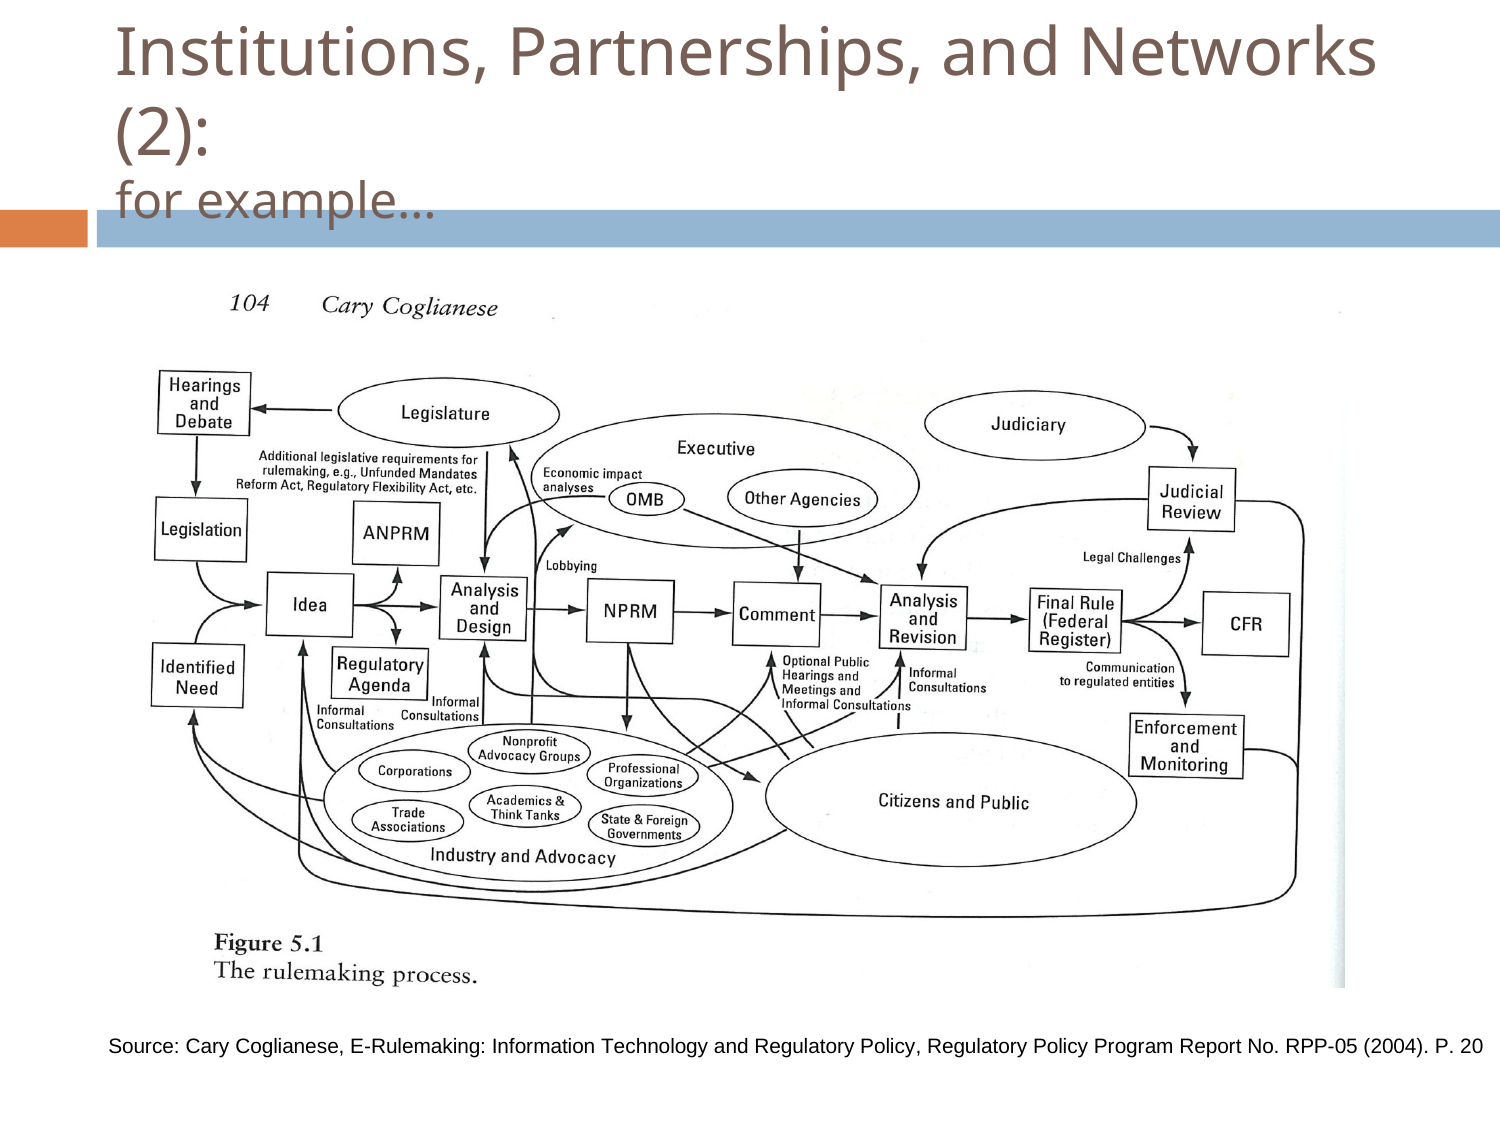

Institutions, Partnerships, and Networks (2):
for example…
Source: Cary Coglianese, E-Rulemaking: Information Technology and Regulatory Policy, Regulatory Policy Program Report No. RPP-05 (2004). P. 20